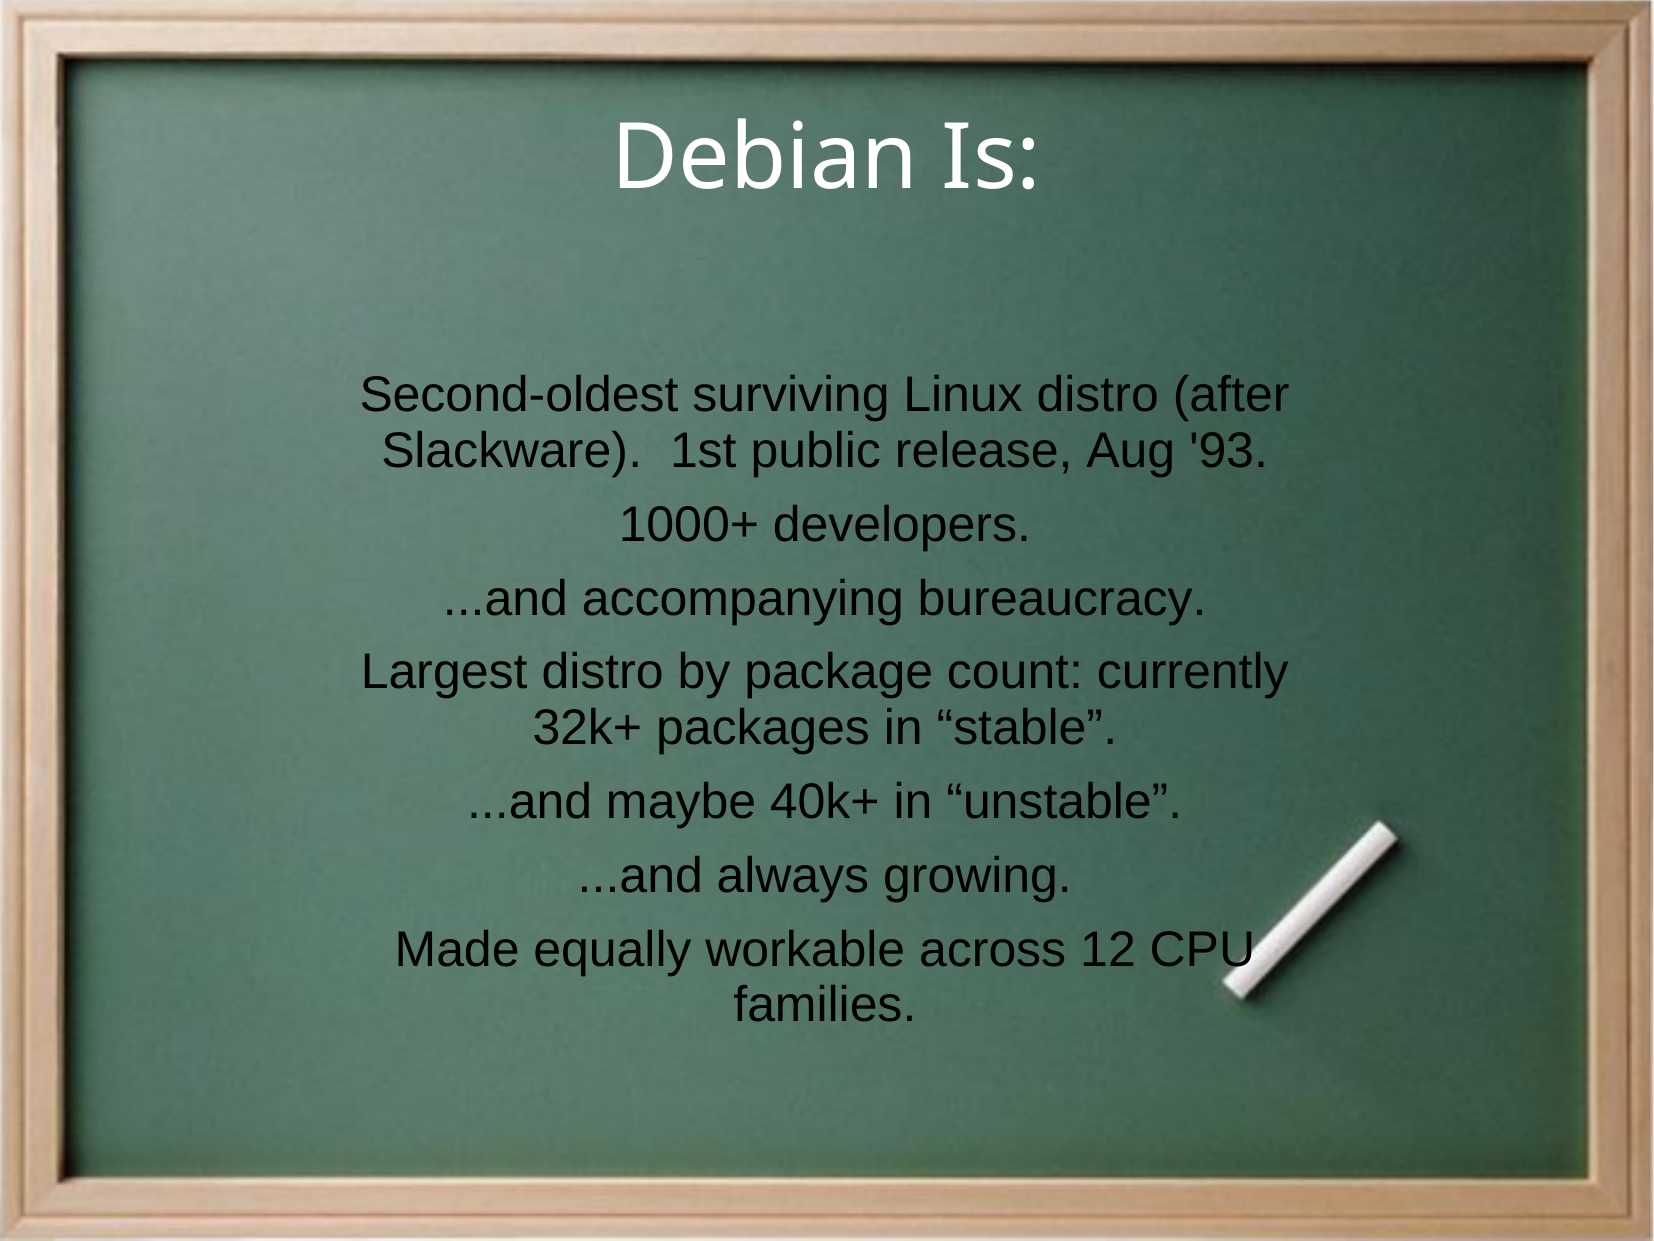

# Debian Is:
Second-oldest surviving Linux distro (after Slackware). 1st public release, Aug '93.
1000+ developers.
...and accompanying bureaucracy.
Largest distro by package count: currently 32k+ packages in “stable”.
...and maybe 40k+ in “unstable”.
...and always growing.
Made equally workable across 12 CPU families.